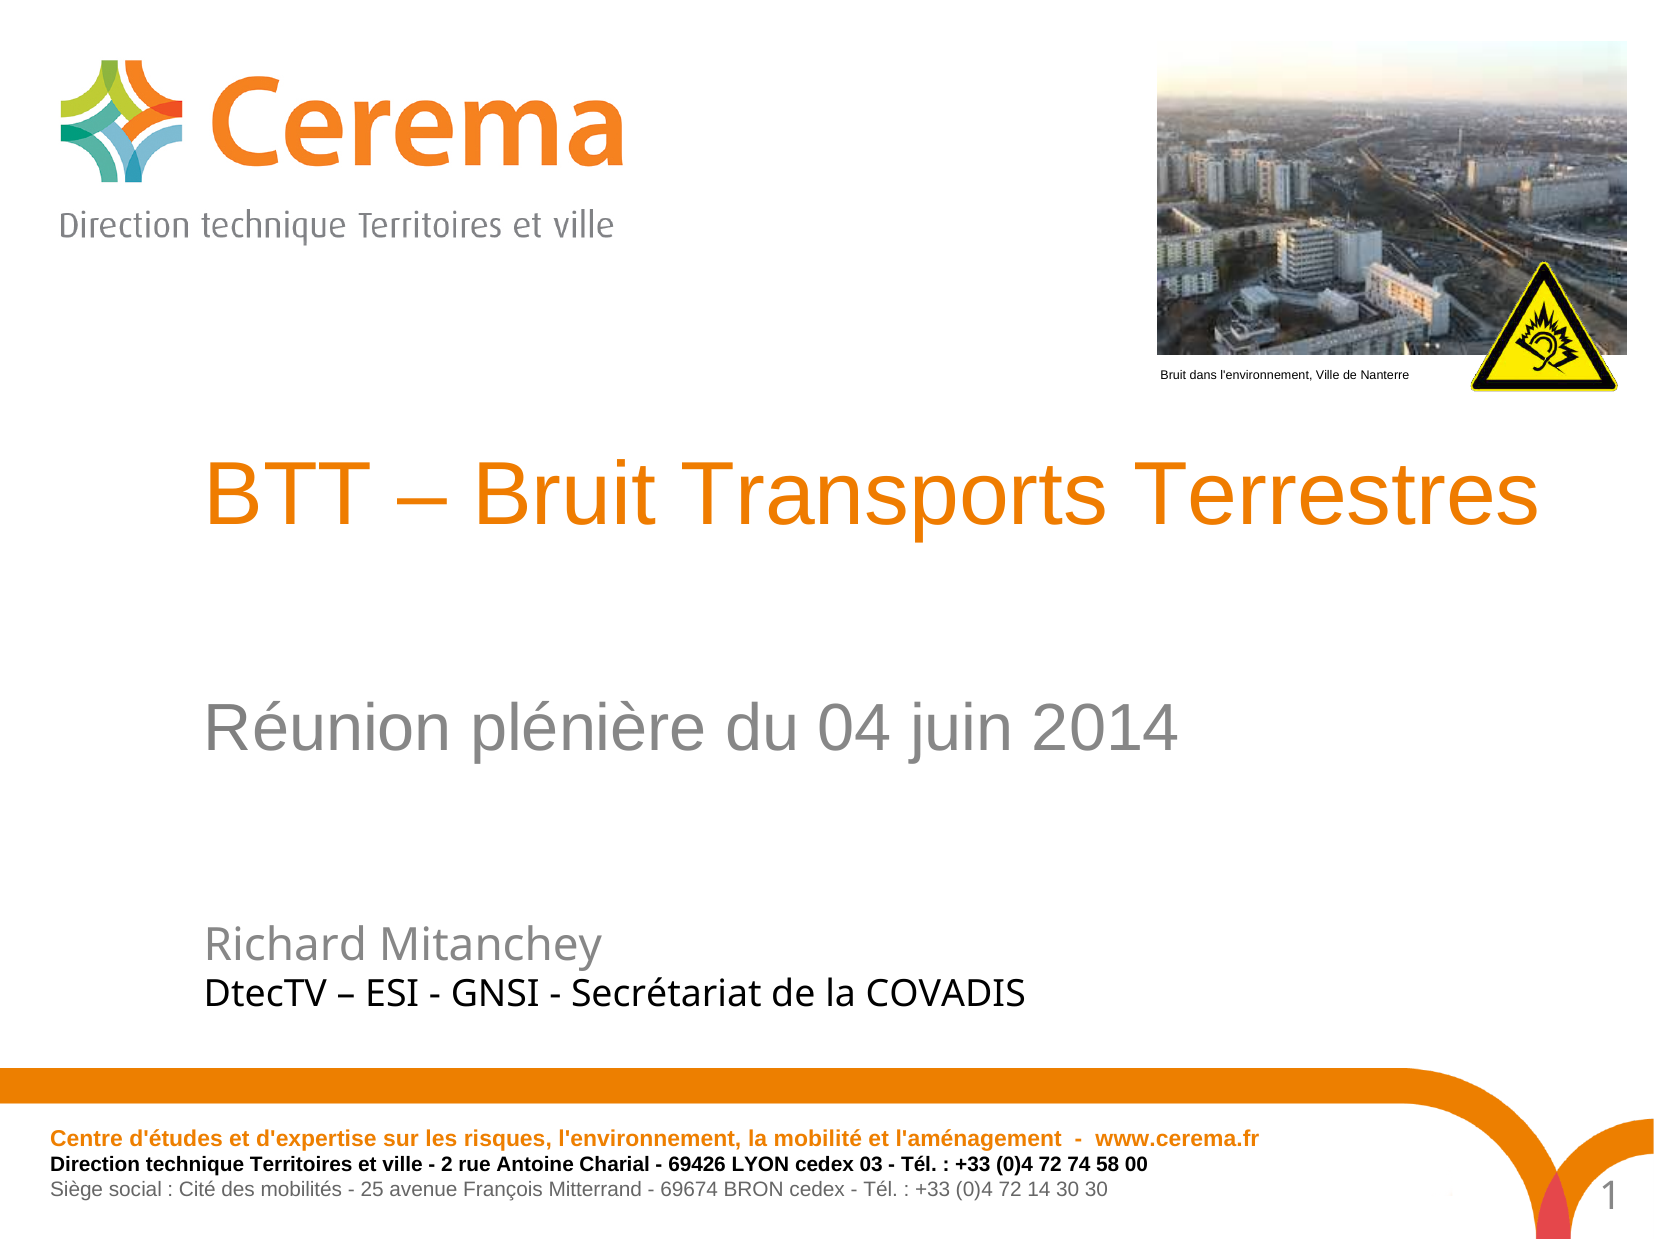

Bruit dans l'environnement, Ville de Nanterre
BTT – Bruit Transports Terrestres
Réunion plénière du 04 juin 2014
Richard Mitanchey
DtecTV – ESI - GNSI - Secrétariat de la COVADIS